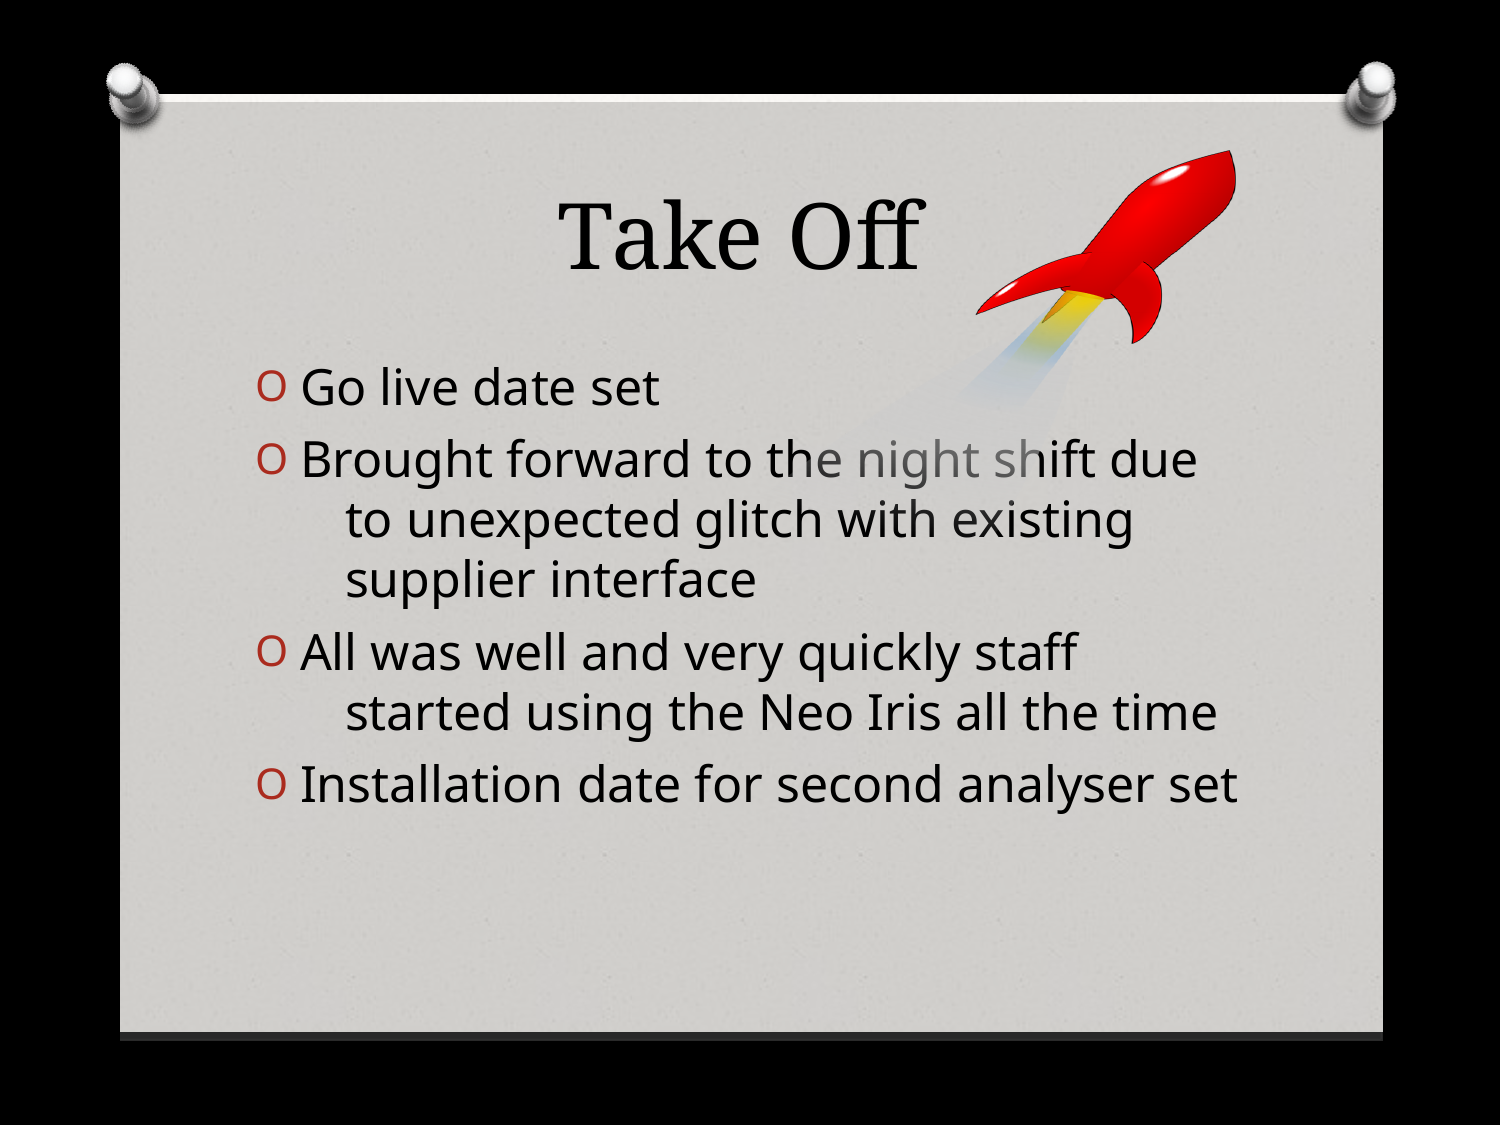

# Take Off
Go live date set
Brought forward to the night shift due to unexpected glitch with existing supplier interface
All was well and very quickly staff started using the Neo Iris all the time
Installation date for second analyser set